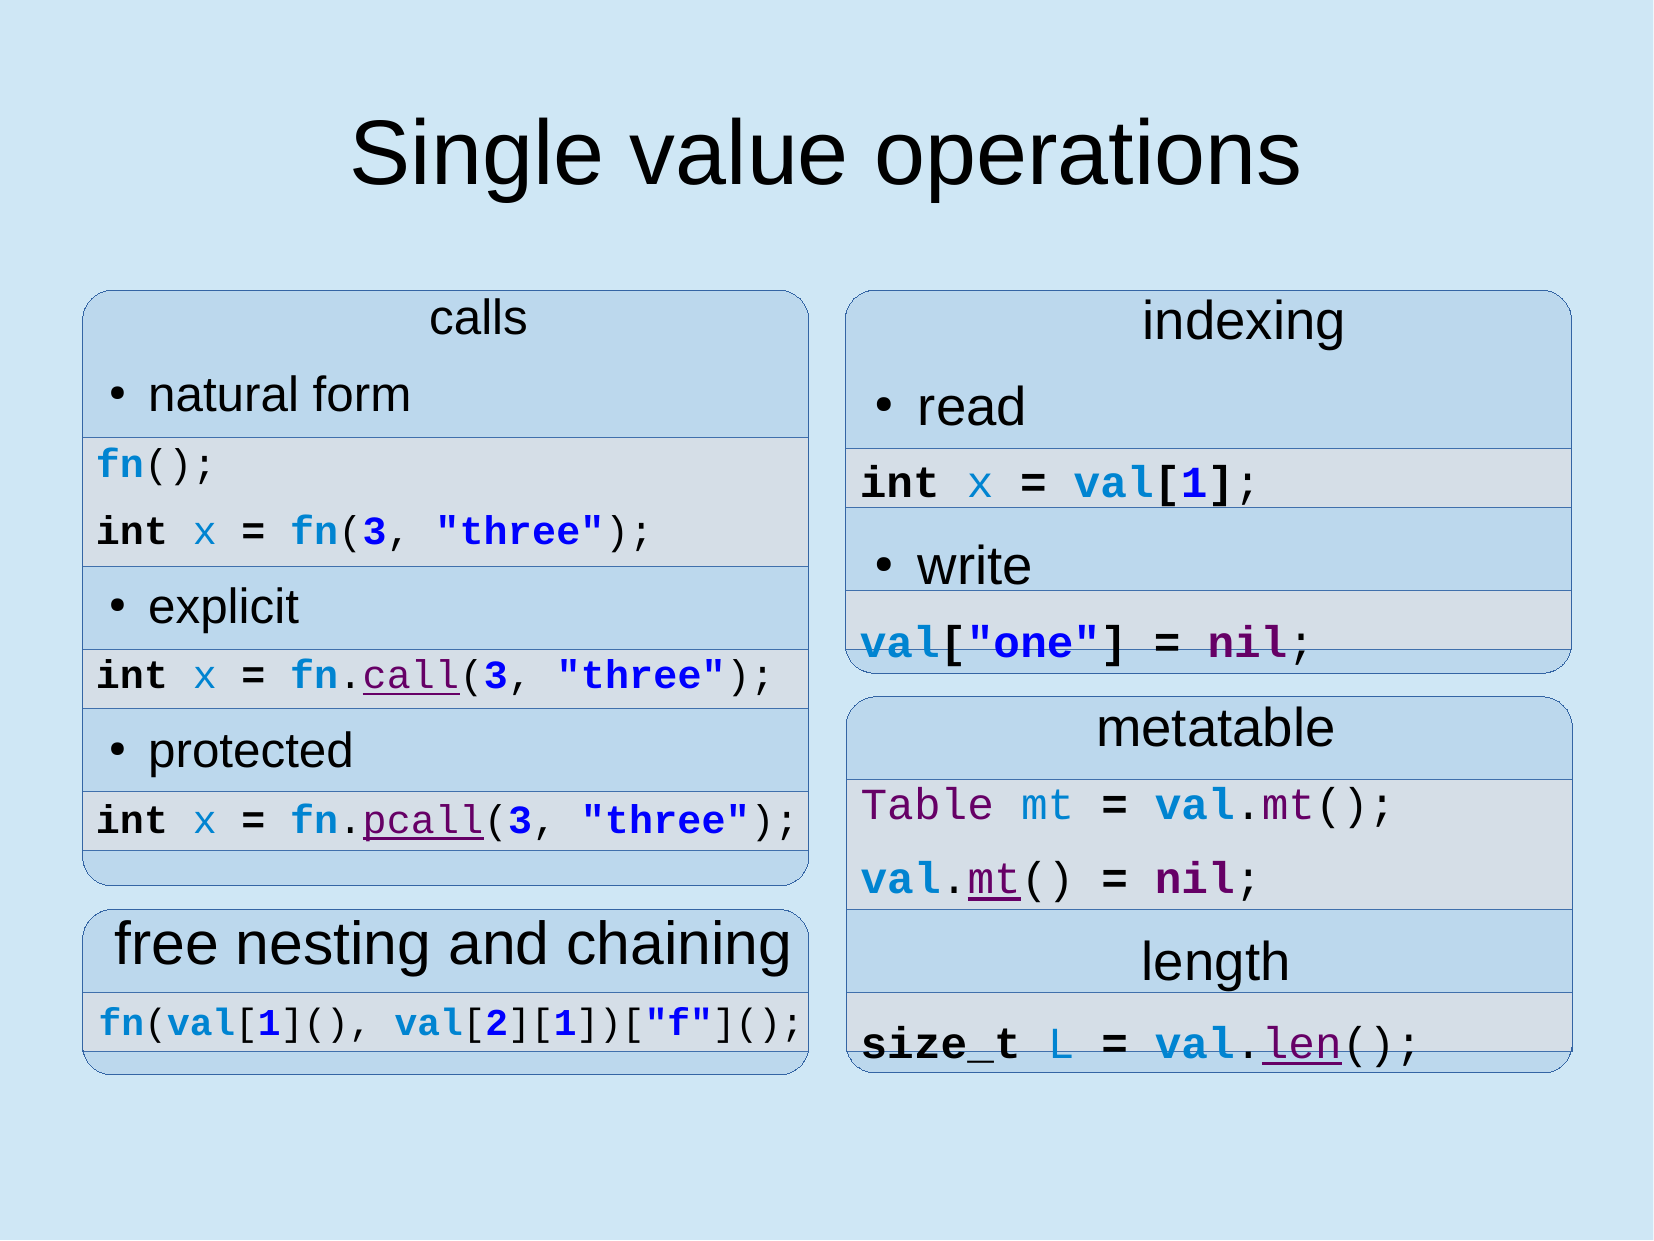

# Single value operations
calls
natural form
fn();
int x = fn(3, "three");
explicit
int x = fn.call(3, "three");
protected
int x = fn.pcall(3, "three");
indexing
read
int x = val[1];
write
val["one"] = nil;
metatable
Table mt = val.mt();
val.mt() = nil;
length
size_t L = val.len();
free nesting and chaining
fn(val[1](), val[2][1])["f"]();